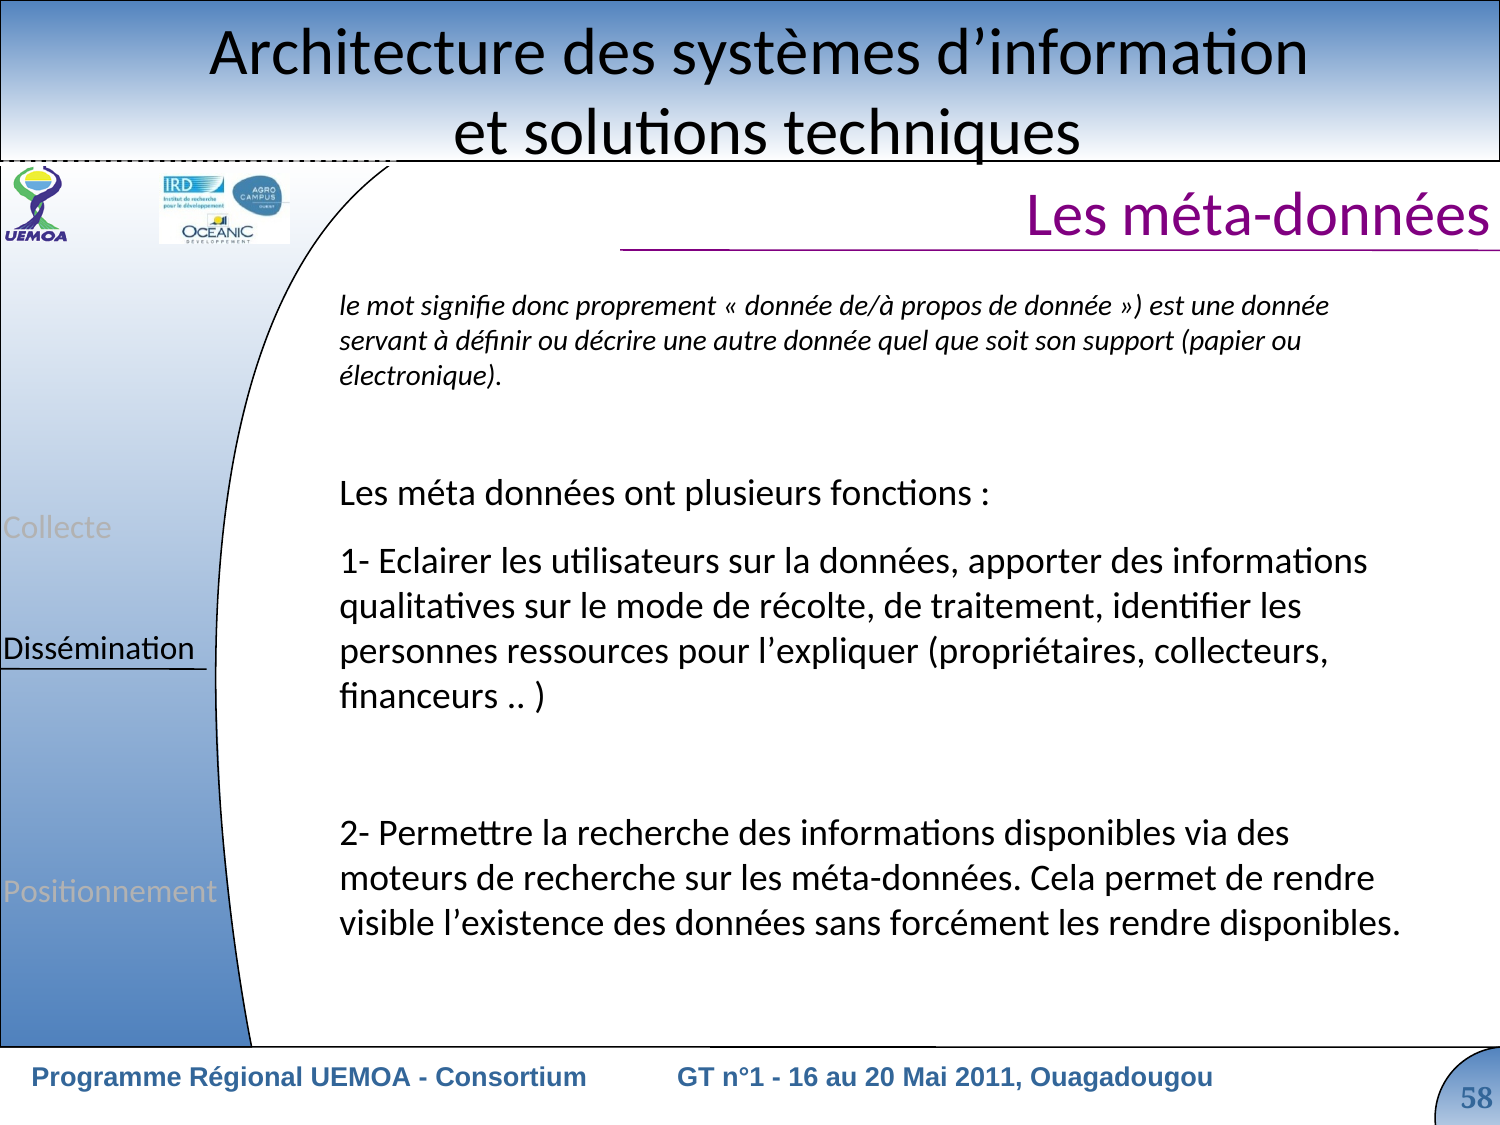

Architecture des systèmes d’information
et solutions techniques
Les méta-données
le mot signifie donc proprement « donnée de/à propos de donnée ») est une donnée servant à définir ou décrire une autre donnée quel que soit son support (papier ou électronique).
Les méta données ont plusieurs fonctions :
1- Eclairer les utilisateurs sur la données, apporter des informations qualitatives sur le mode de récolte, de traitement, identifier les personnes ressources pour l’expliquer (propriétaires, collecteurs, financeurs .. )
2- Permettre la recherche des informations disponibles via des moteurs de recherche sur les méta-données. Cela permet de rendre visible l’existence des données sans forcément les rendre disponibles.
Collecte
Dissémination
Positionnement